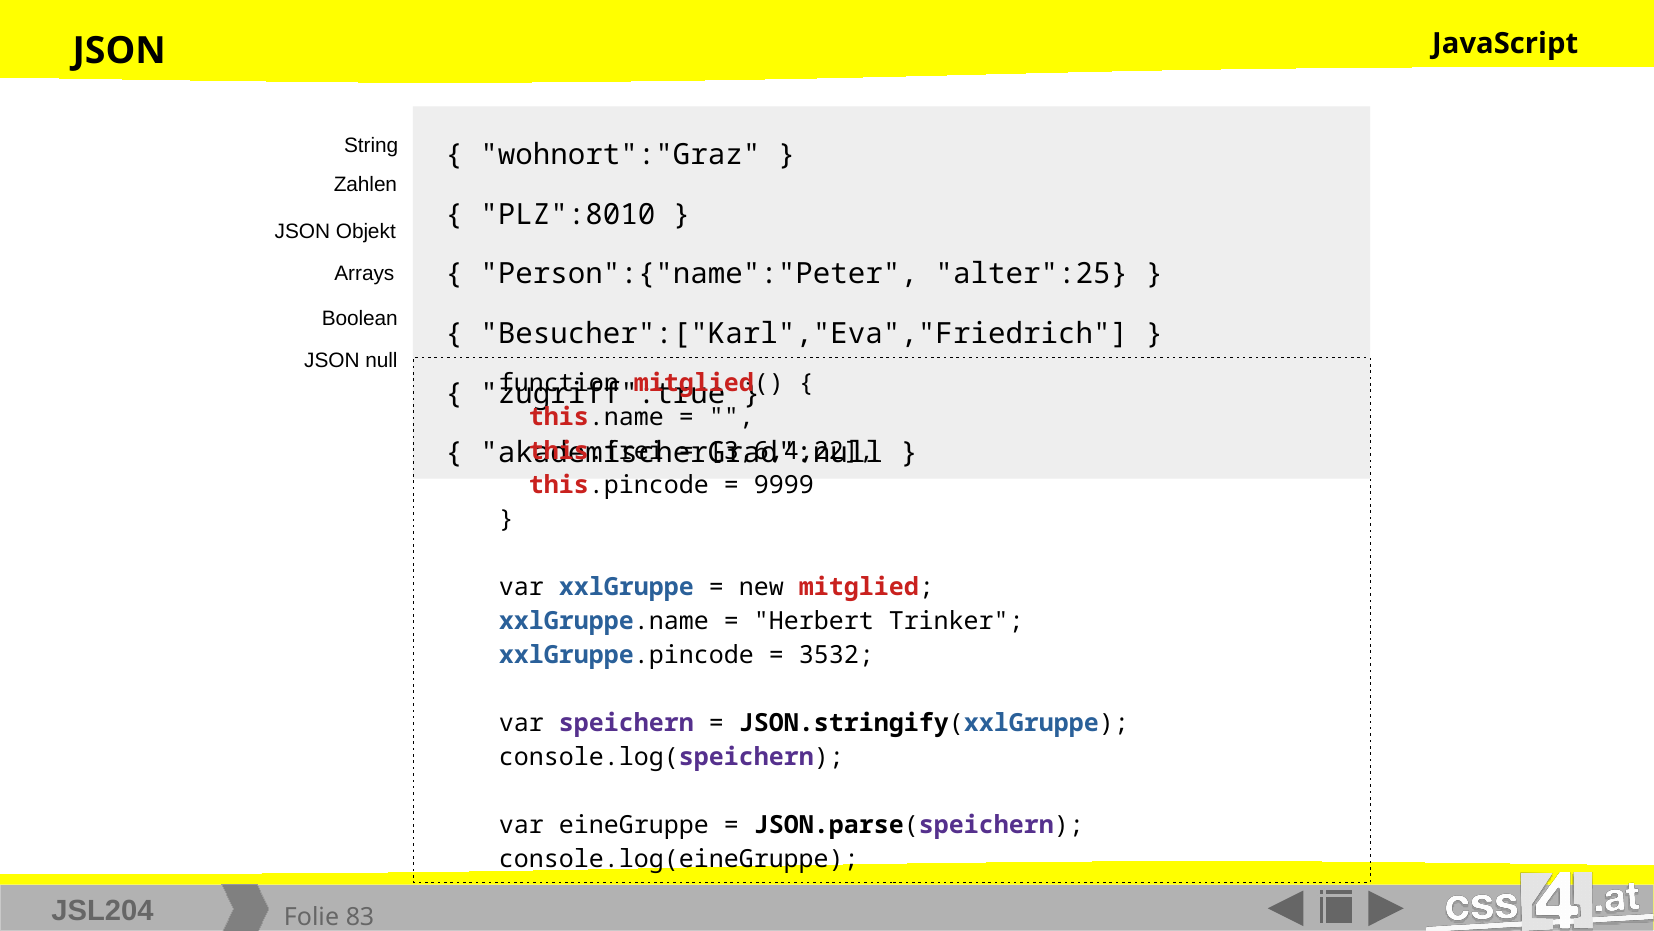

JavaScript
JSON
{ "wohnort":"Graz" }
{ "PLZ":8010 }
{ "Person":{"name":"Peter", "alter":25} }
{ "Besucher":["Karl","Eva","Friedrich"] }
{ "zugriff":true }
{ "akademischerGrad":null }
String
Zahlen
JSON Objekt
Arrays
Boolean
JSON null
function mitglied() {
 this.name = "",
 this.frei = [3,6,4,22],
 this.pincode = 9999
}
var xxlGruppe = new mitglied;
xxlGruppe.name = "Herbert Trinker";
xxlGruppe.pincode = 3532;
var speichern = JSON.stringify(xxlGruppe);
console.log(speichern);
var eineGruppe = JSON.parse(speichern);
console.log(eineGruppe);
JSL204
Folie